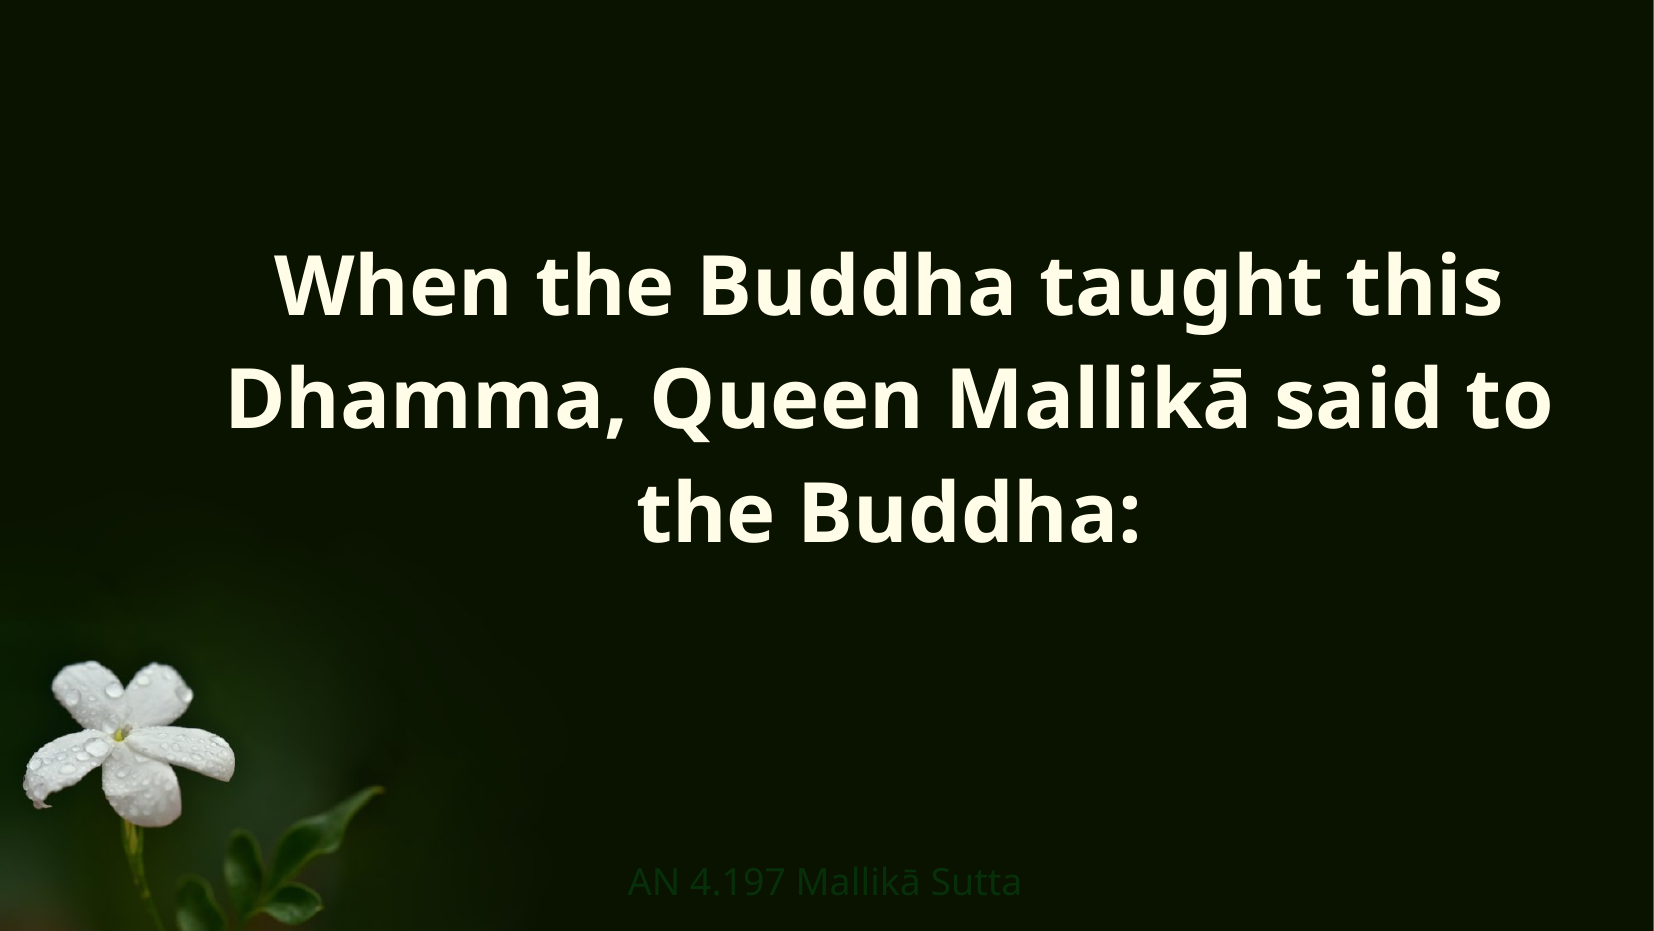

# When the Buddha taught this Dhamma, Queen Mallikā said to the Buddha:
AN 4.197 Mallikā Sutta